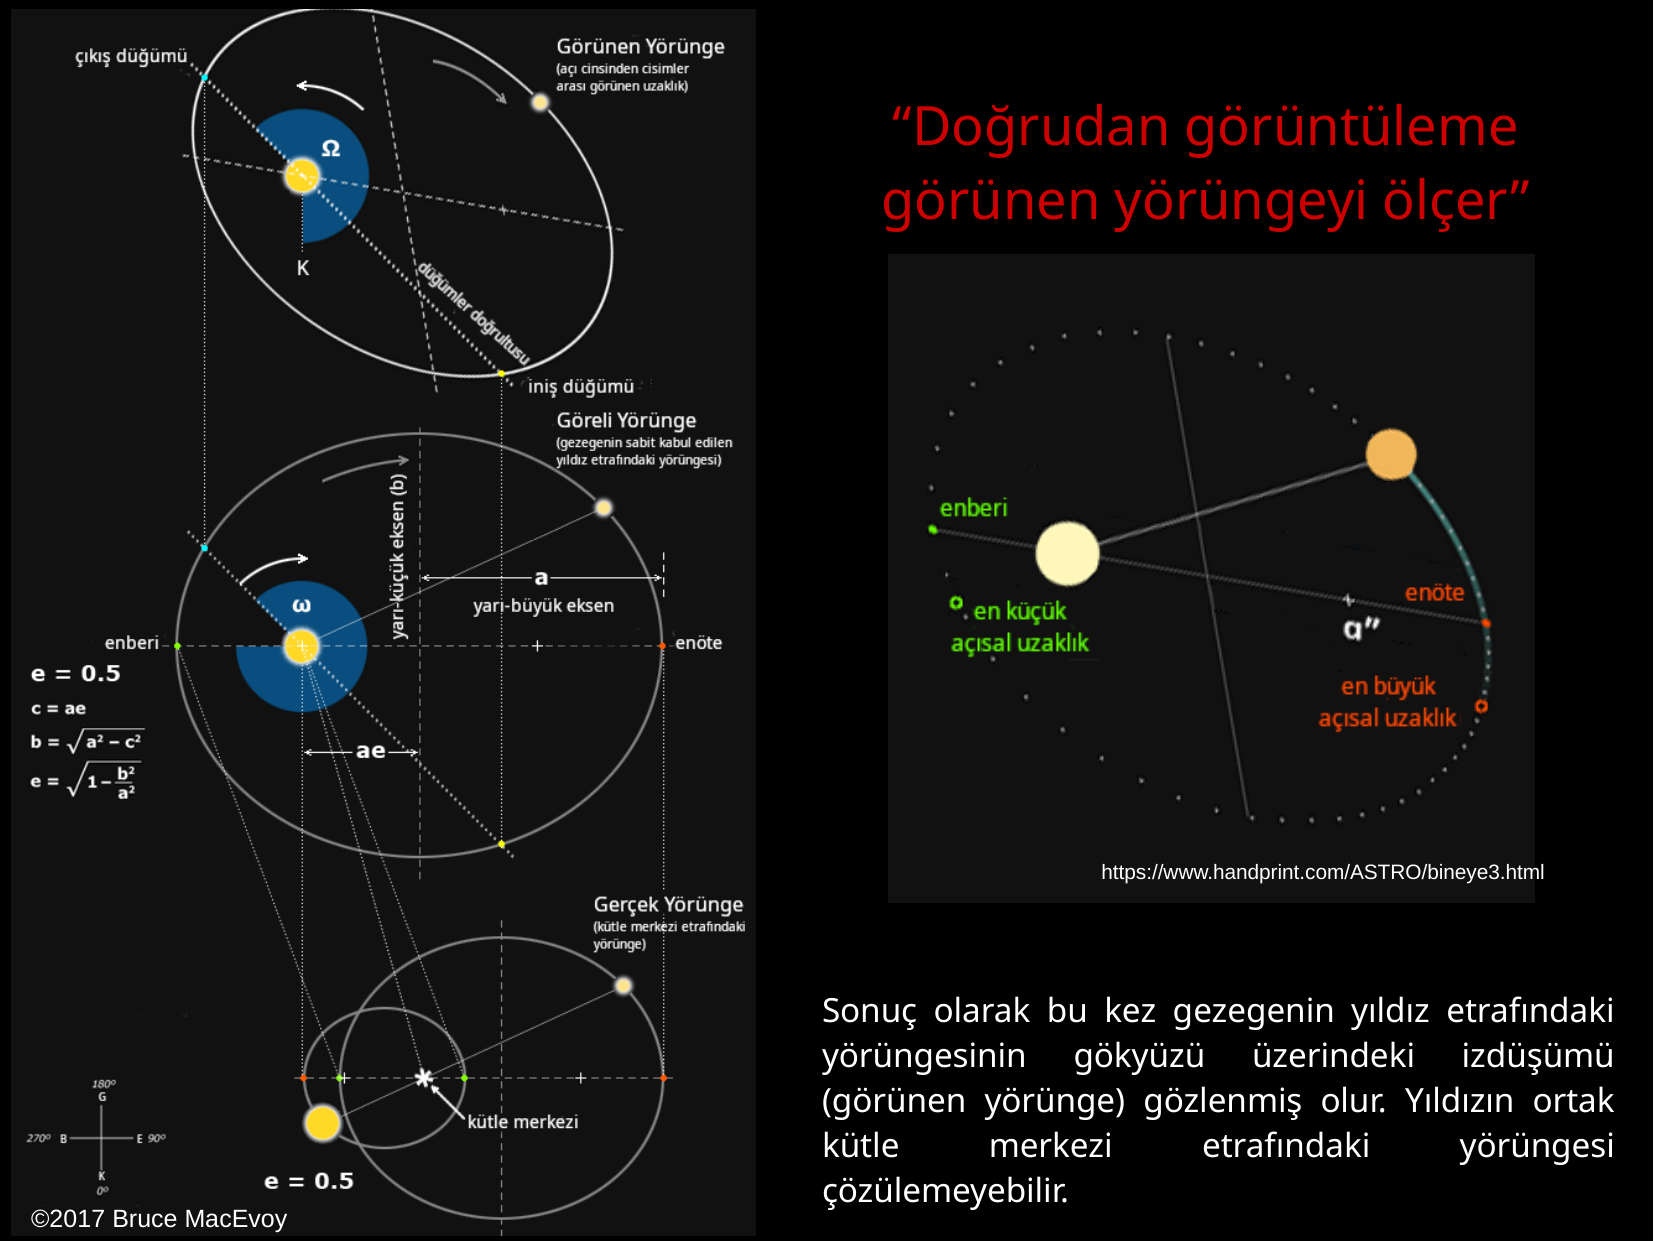

# “Doğrudan görüntüleme görünen yörüngeyi ölçer”
https://www.handprint.com/ASTRO/bineye3.html
Sonuç olarak bu kez gezegenin yıldız etrafındaki yörüngesinin gökyüzü üzerindeki izdüşümü (görünen yörünge) gözlenmiş olur. Yıldızın ortak kütle merkezi etrafındaki yörüngesi çözülemeyebilir.
©2017 Bruce MacEvoy